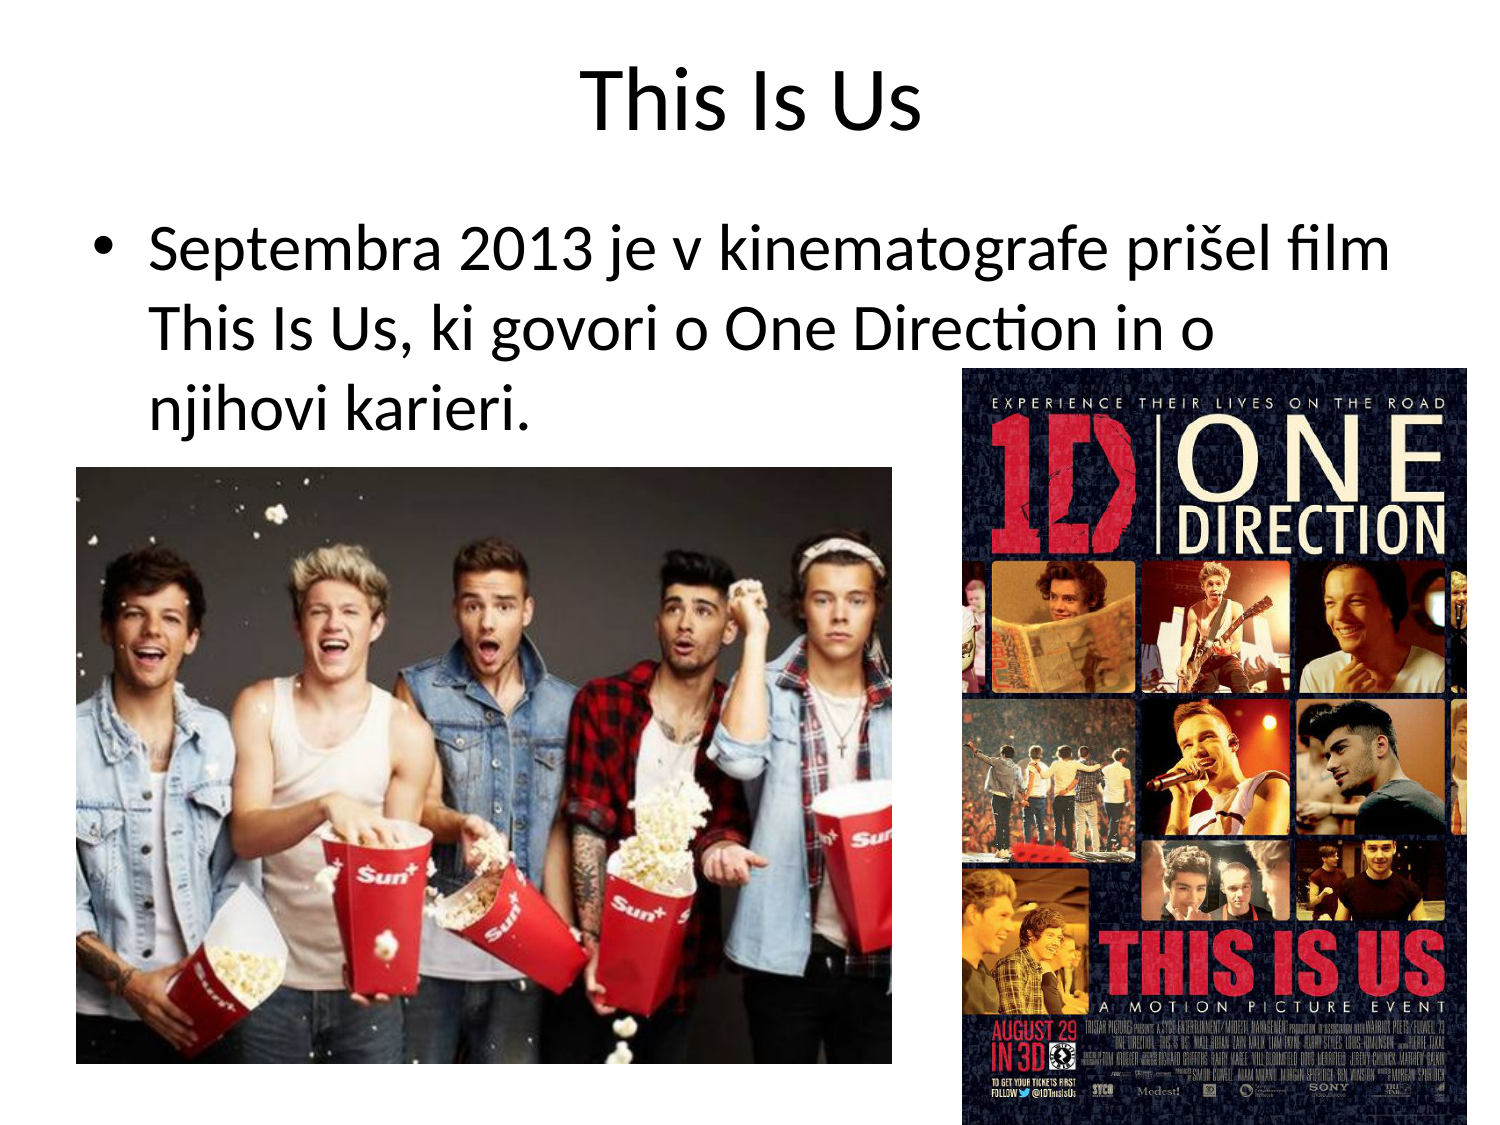

# This Is Us
Septembra 2013 je v kinematografe prišel film This Is Us, ki govori o One Direction in o njihovi karieri.